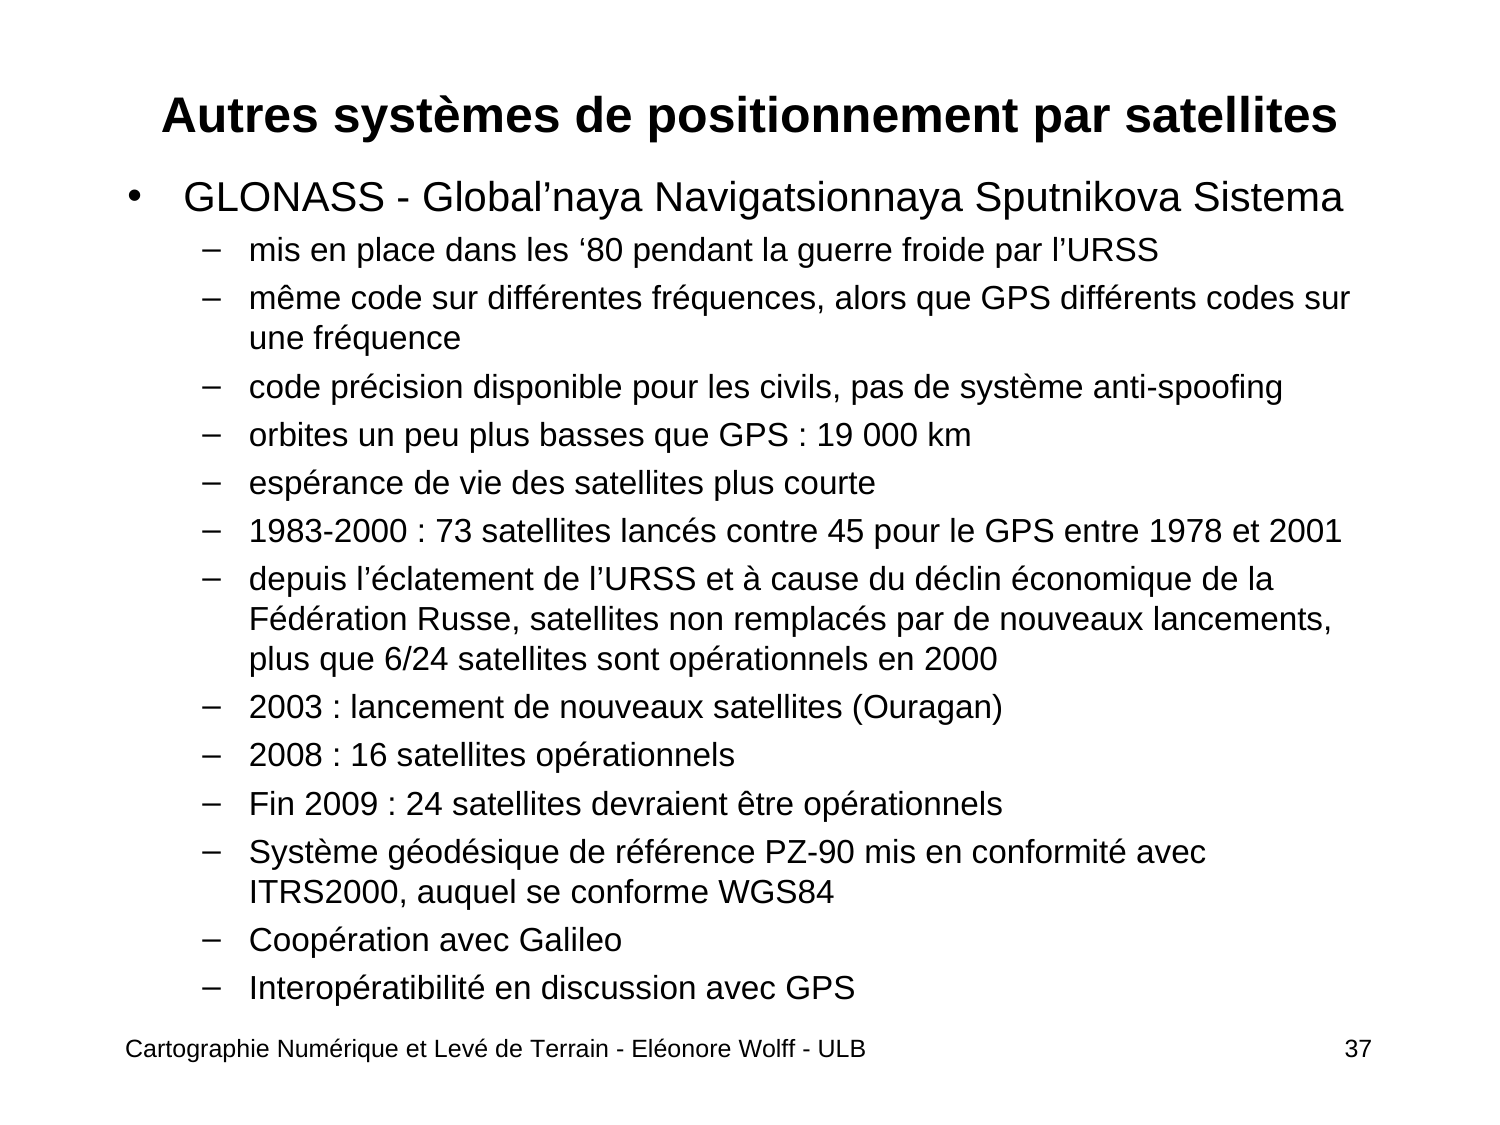

# Autres systèmes de positionnement par satellites
GLONASS - Global’naya Navigatsionnaya Sputnikova Sistema
mis en place dans les ‘80 pendant la guerre froide par l’URSS
même code sur différentes fréquences, alors que GPS différents codes sur une fréquence
code précision disponible pour les civils, pas de système anti-spoofing
orbites un peu plus basses que GPS : 19 000 km
espérance de vie des satellites plus courte
1983-2000 : 73 satellites lancés contre 45 pour le GPS entre 1978 et 2001
depuis l’éclatement de l’URSS et à cause du déclin économique de la Fédération Russe, satellites non remplacés par de nouveaux lancements, plus que 6/24 satellites sont opérationnels en 2000
2003 : lancement de nouveaux satellites (Ouragan)
2008 : 16 satellites opérationnels
Fin 2009 : 24 satellites devraient être opérationnels
Système géodésique de référence PZ-90 mis en conformité avec ITRS2000, auquel se conforme WGS84
Coopération avec Galileo
Interopératibilité en discussion avec GPS
Cartographie Numérique et Levé de Terrain - Eléonore Wolff - ULB